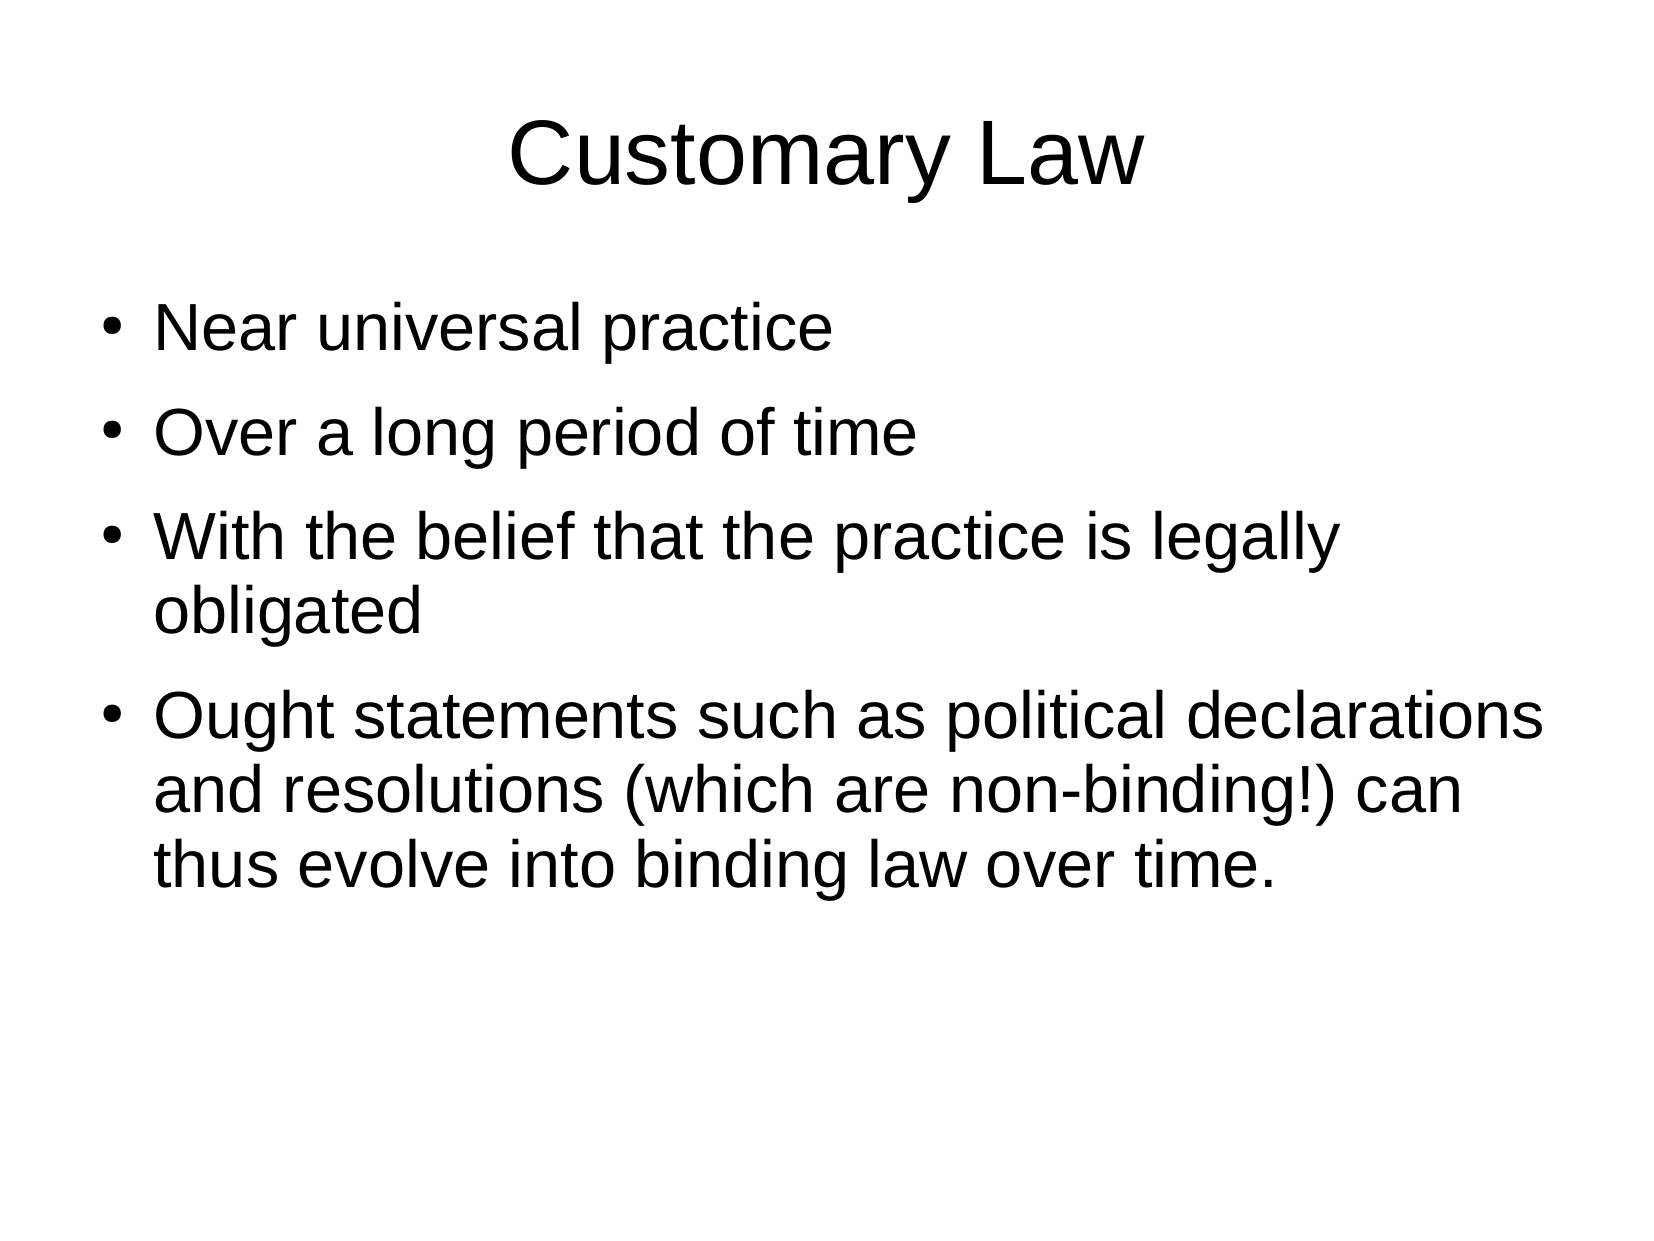

# Customary Law
Near universal practice
Over a long period of time
With the belief that the practice is legally obligated
Ought statements such as political declarations and resolutions (which are non-binding!) can thus evolve into binding law over time.